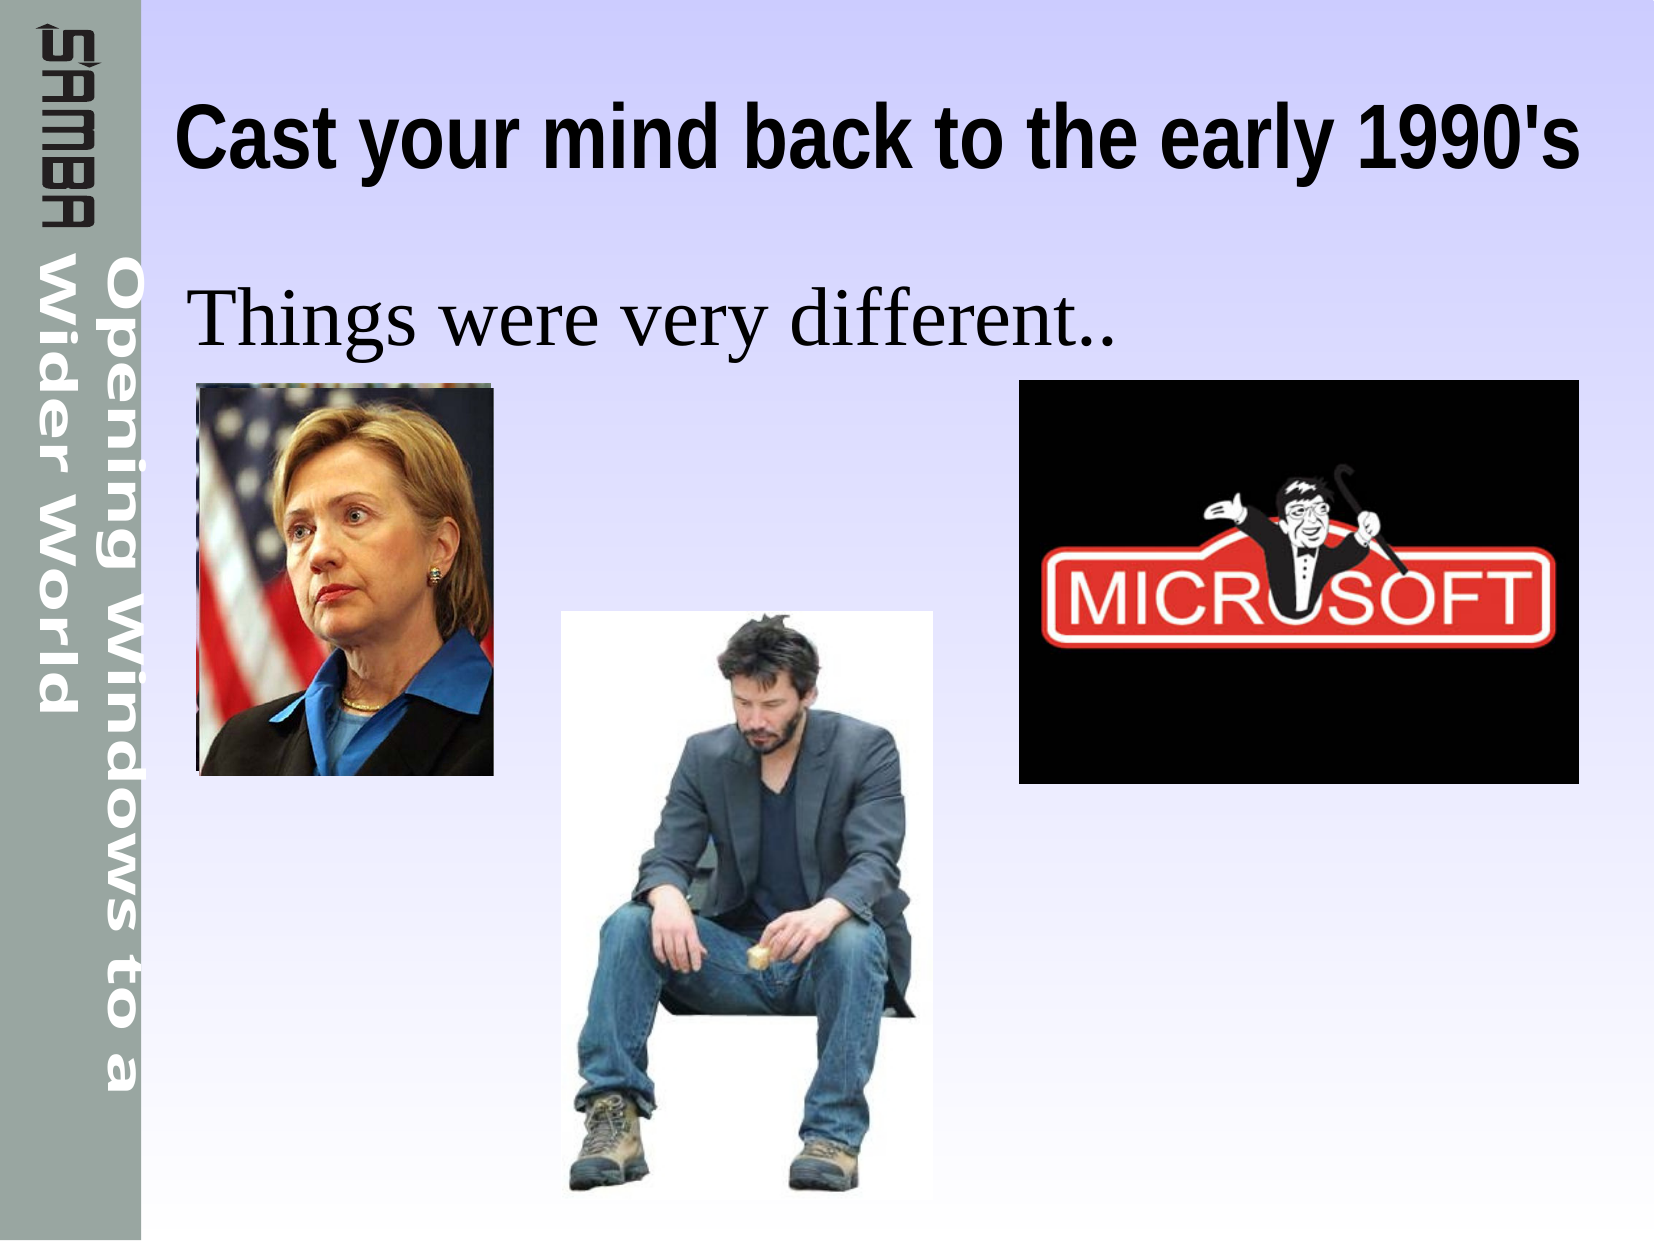

# Cast your mind back to the early 1990's
Things were very different..